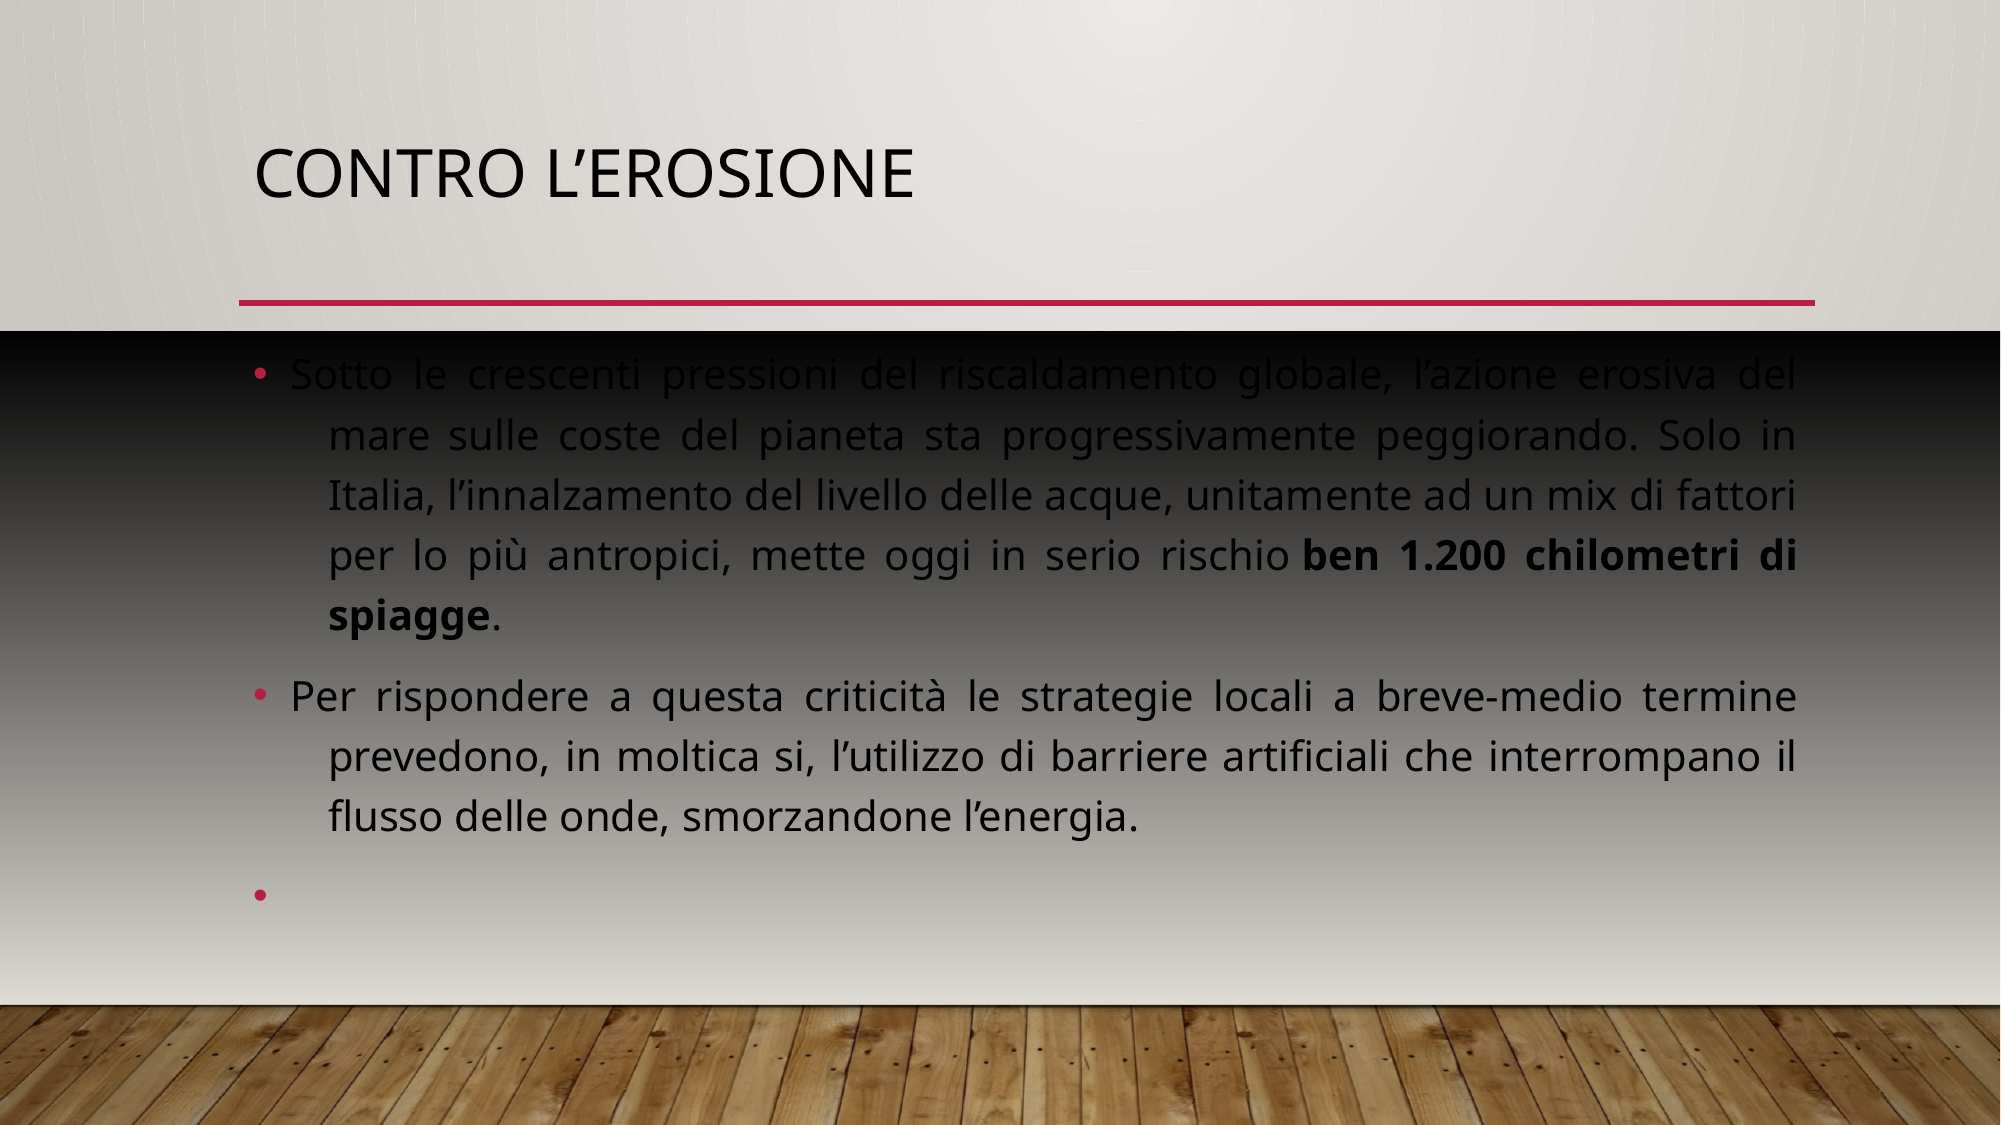

# Contro l’erosione
Sotto le crescenti pressioni del riscaldamento globale, l’azione erosiva del mare sulle coste del pianeta sta progressivamente peggiorando. Solo in Italia, l’innalzamento del livello delle acque, unitamente ad un mix di fattori per lo più antropici, mette oggi in serio rischio ben 1.200 chilometri di spiagge.
Per rispondere a questa criticità le strategie locali a breve-medio termine prevedono, in moltica si, l’utilizzo di barriere artificiali che interrompano il flusso delle onde, smorzandone l’energia.